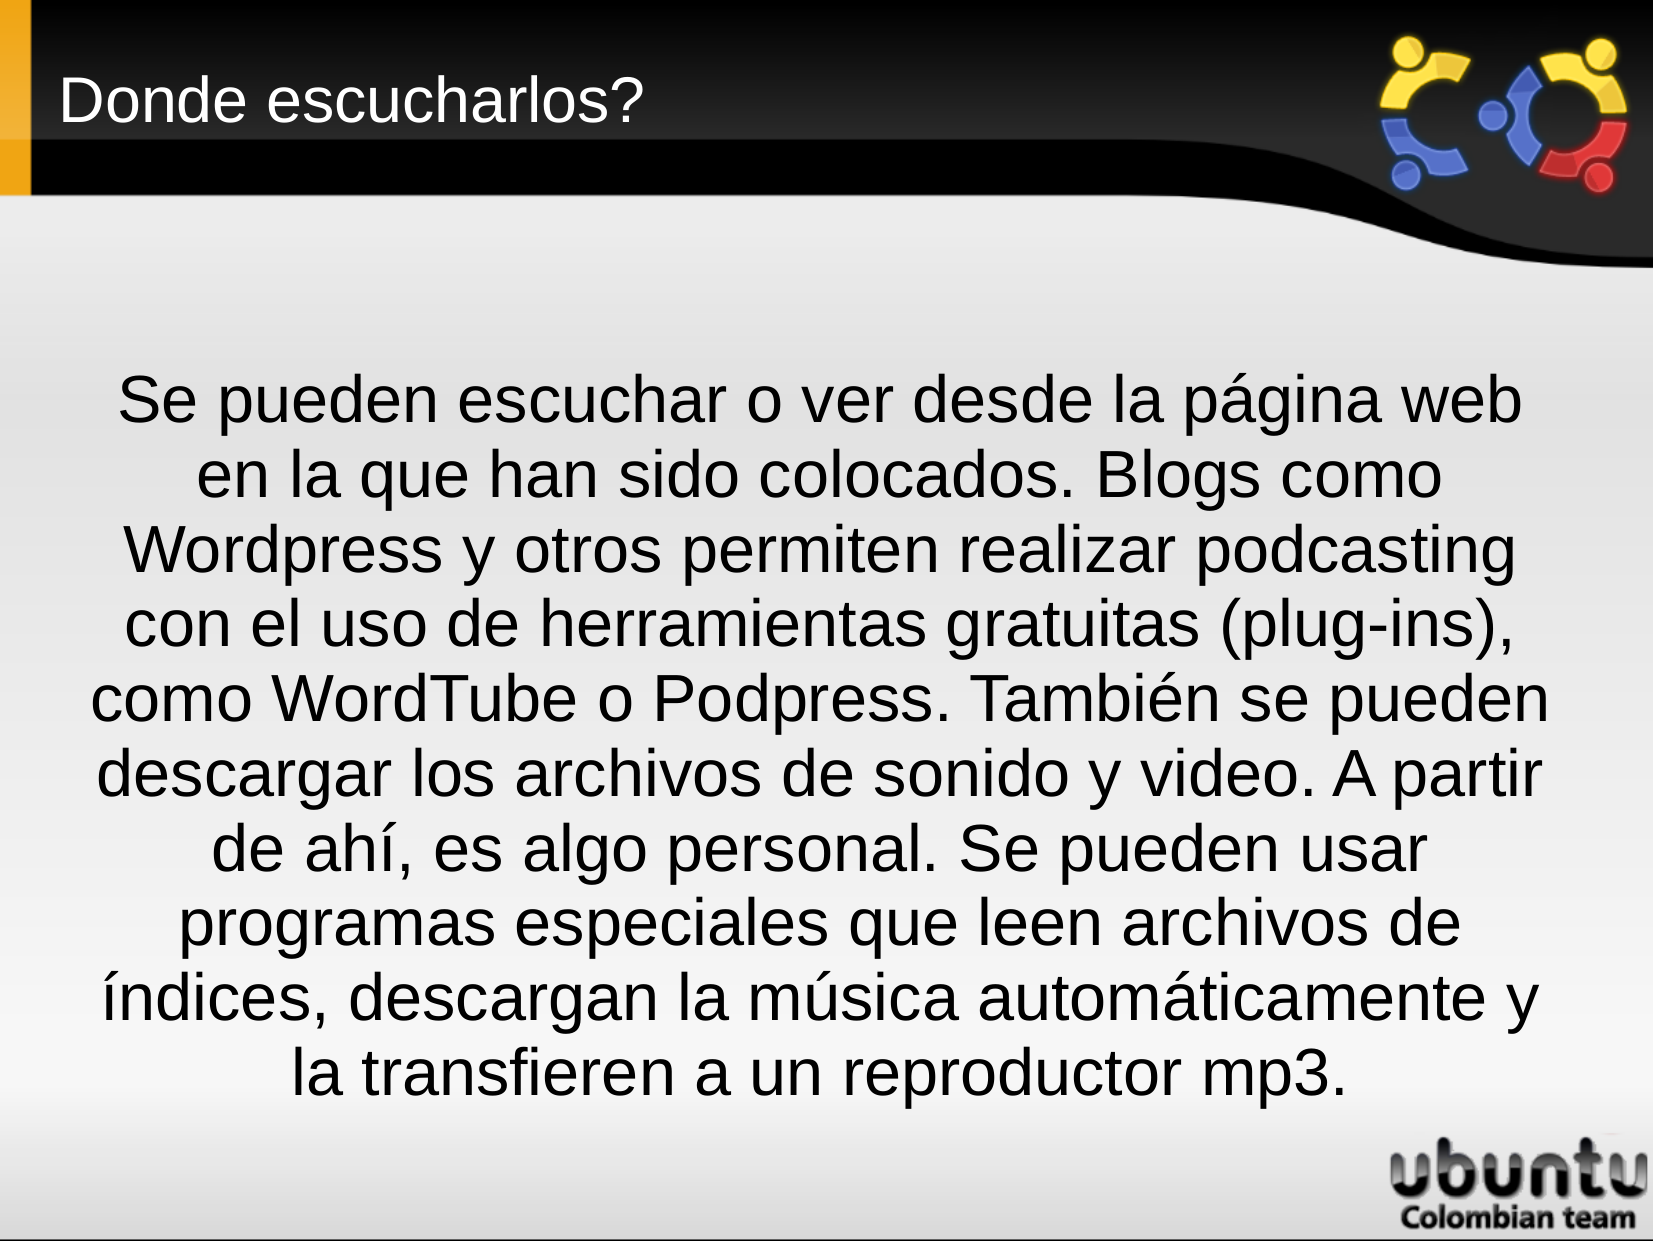

# Donde escucharlos?
Se pueden escuchar o ver desde la página web en la que han sido colocados. Blogs como Wordpress y otros permiten realizar podcasting con el uso de herramientas gratuitas (plug-ins), como WordTube o Podpress. También se pueden descargar los archivos de sonido y video. A partir de ahí, es algo personal. Se pueden usar programas especiales que leen archivos de índices, descargan la música automáticamente y la transfieren a un reproductor mp3.